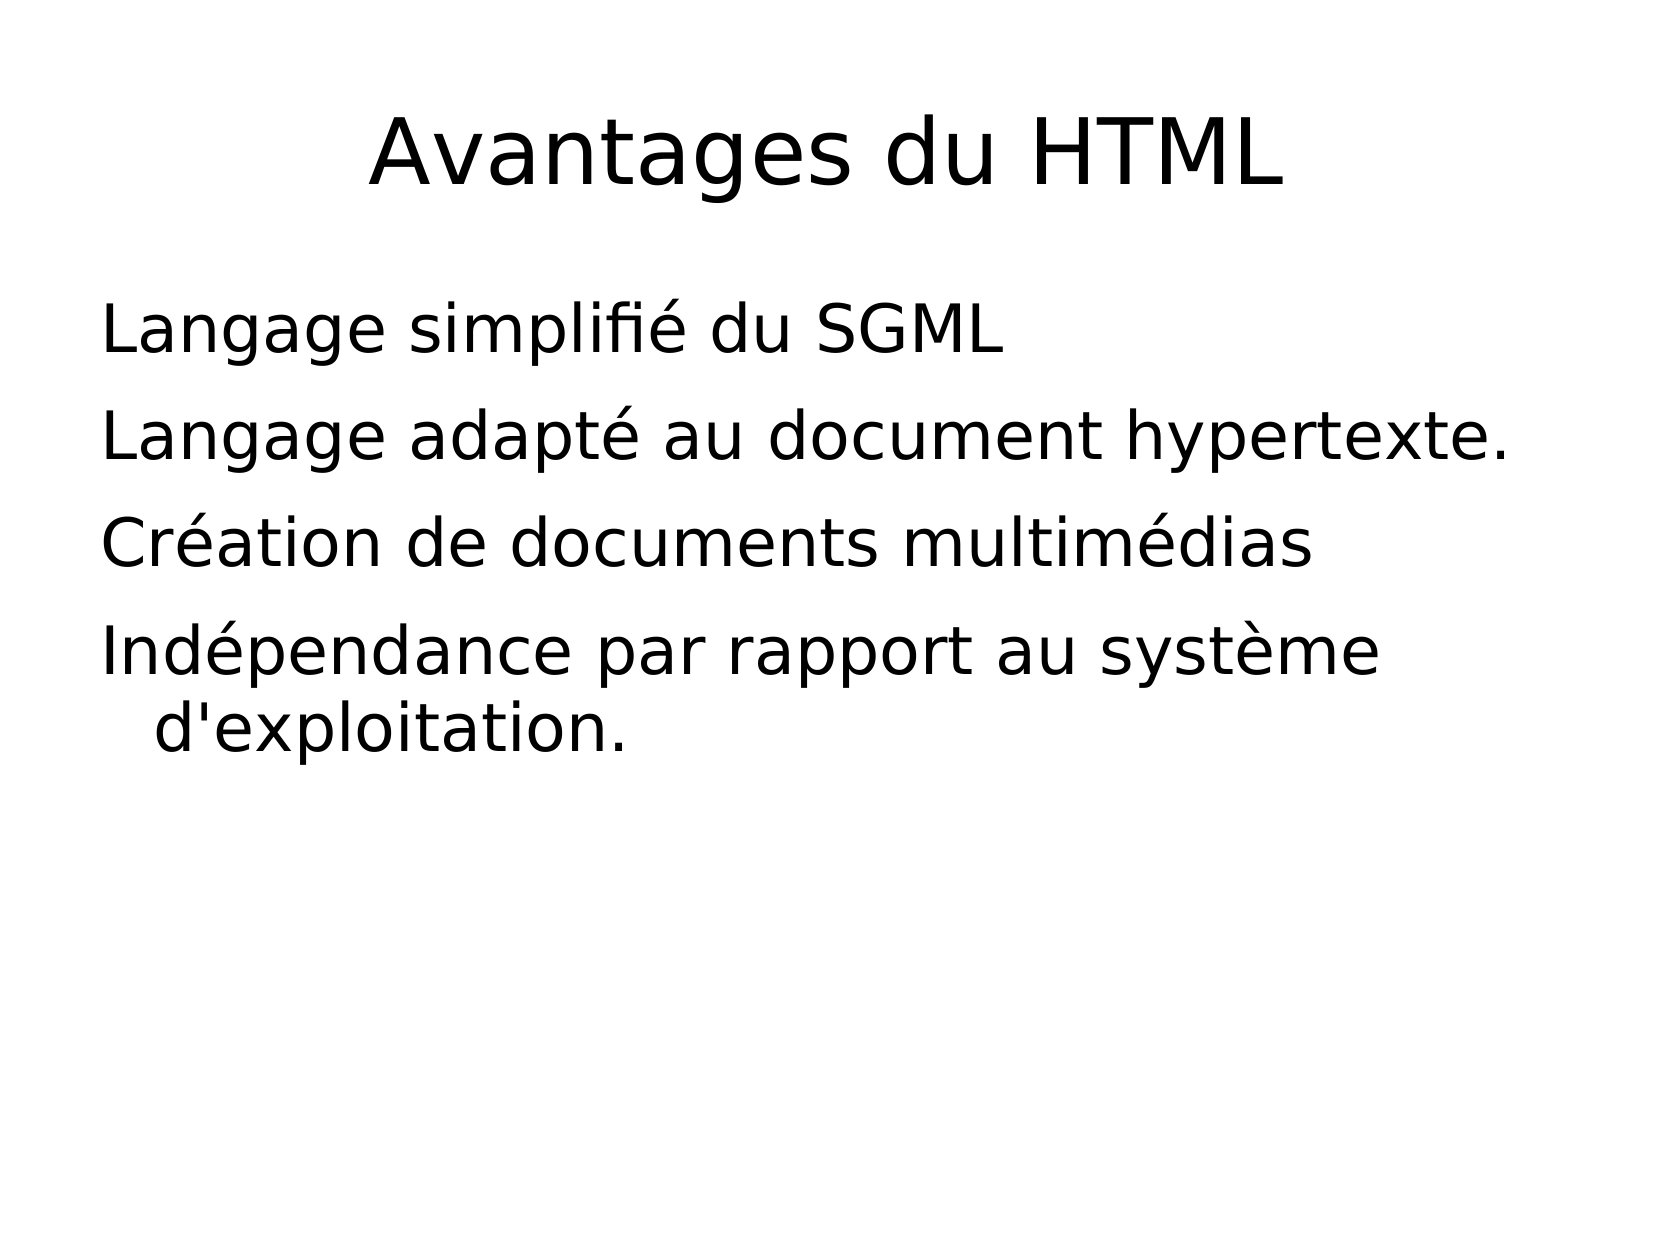

# Avantages du HTML
Langage simplifié du SGML
Langage adapté au document hypertexte.
Création de documents multimédias
Indépendance par rapport au système d'exploitation.